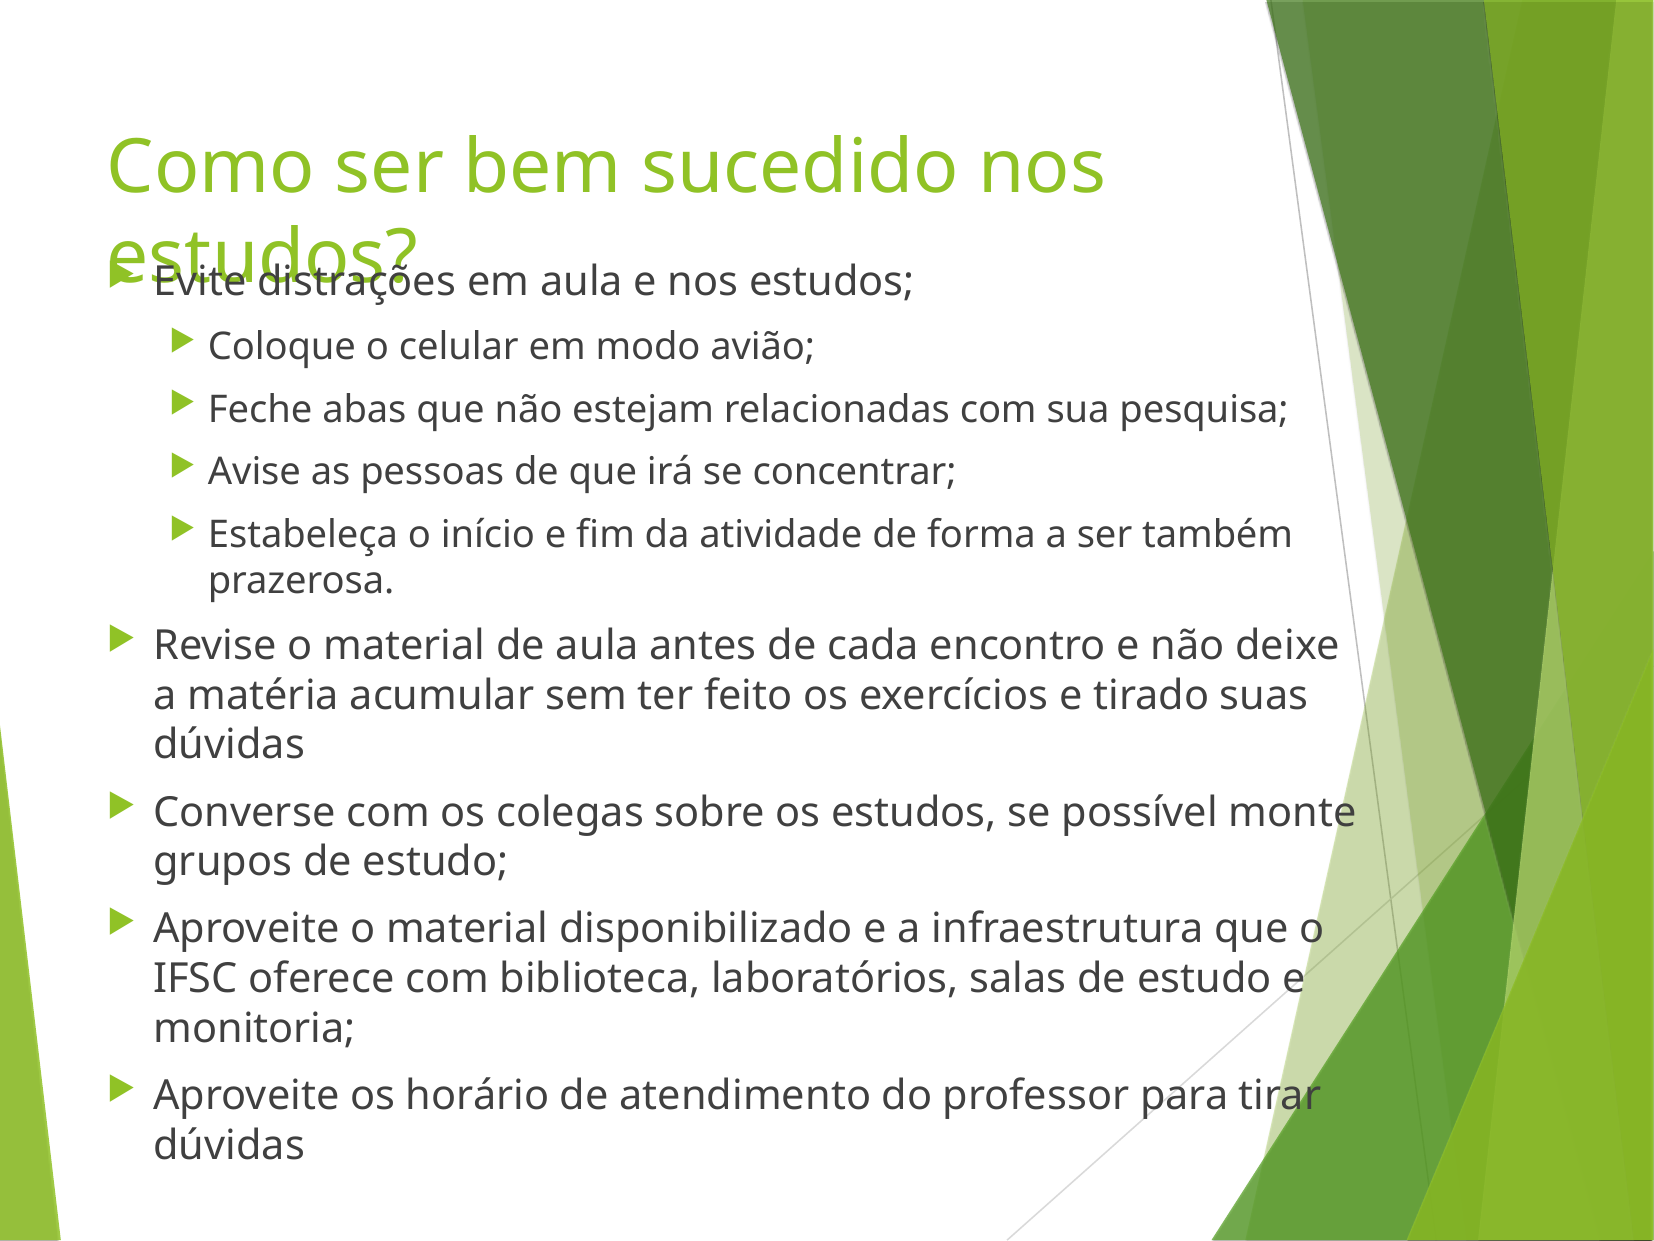

# Como ser bem sucedido nos estudos?
Evite distrações em aula e nos estudos;
Coloque o celular em modo avião;
Feche abas que não estejam relacionadas com sua pesquisa;
Avise as pessoas de que irá se concentrar;
Estabeleça o início e fim da atividade de forma a ser também prazerosa.
Revise o material de aula antes de cada encontro e não deixe a matéria acumular sem ter feito os exercícios e tirado suas dúvidas
Converse com os colegas sobre os estudos, se possível monte grupos de estudo;
Aproveite o material disponibilizado e a infraestrutura que o IFSC oferece com biblioteca, laboratórios, salas de estudo e monitoria;
Aproveite os horário de atendimento do professor para tirar dúvidas